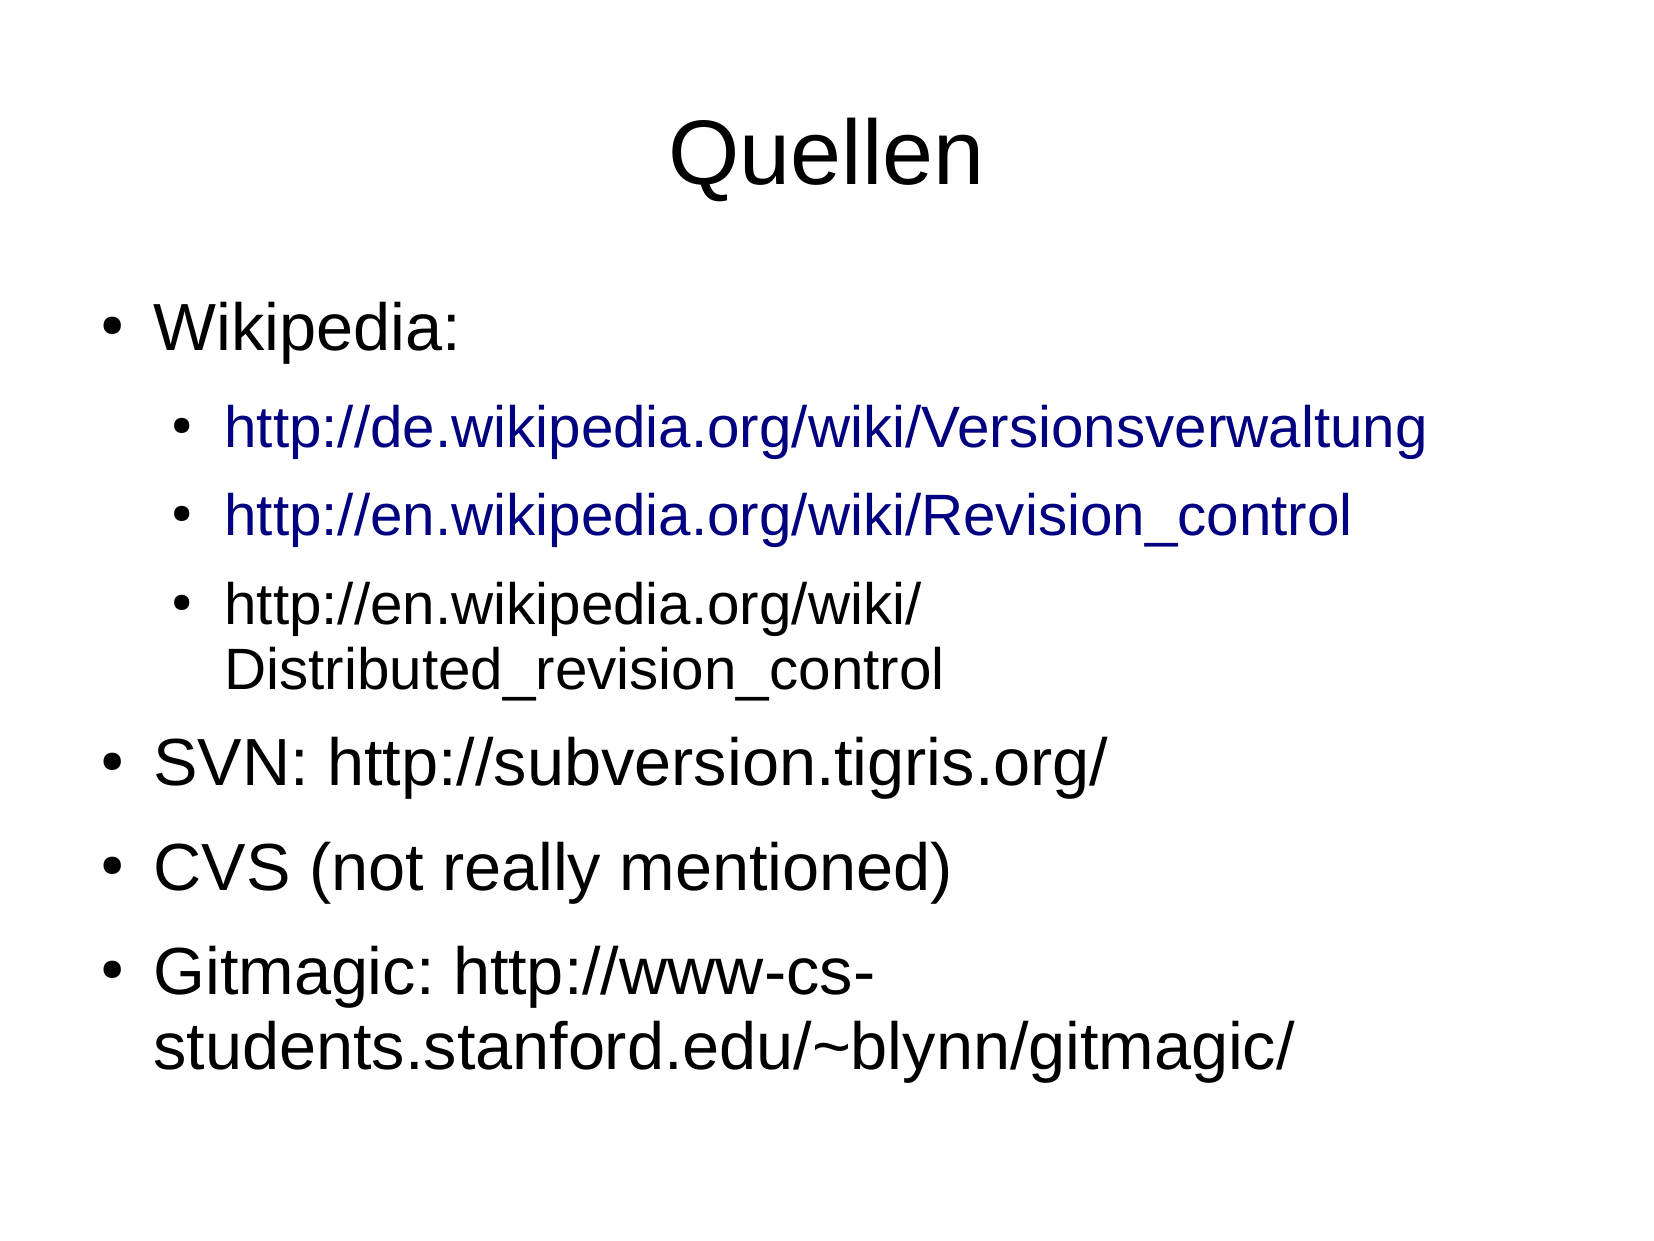

# Quellen
Wikipedia:
http://de.wikipedia.org/wiki/Versionsverwaltung
http://en.wikipedia.org/wiki/Revision_control
http://en.wikipedia.org/wiki/Distributed_revision_control
SVN: http://subversion.tigris.org/
CVS (not really mentioned)
Gitmagic: http://www-cs-students.stanford.edu/~blynn/gitmagic/